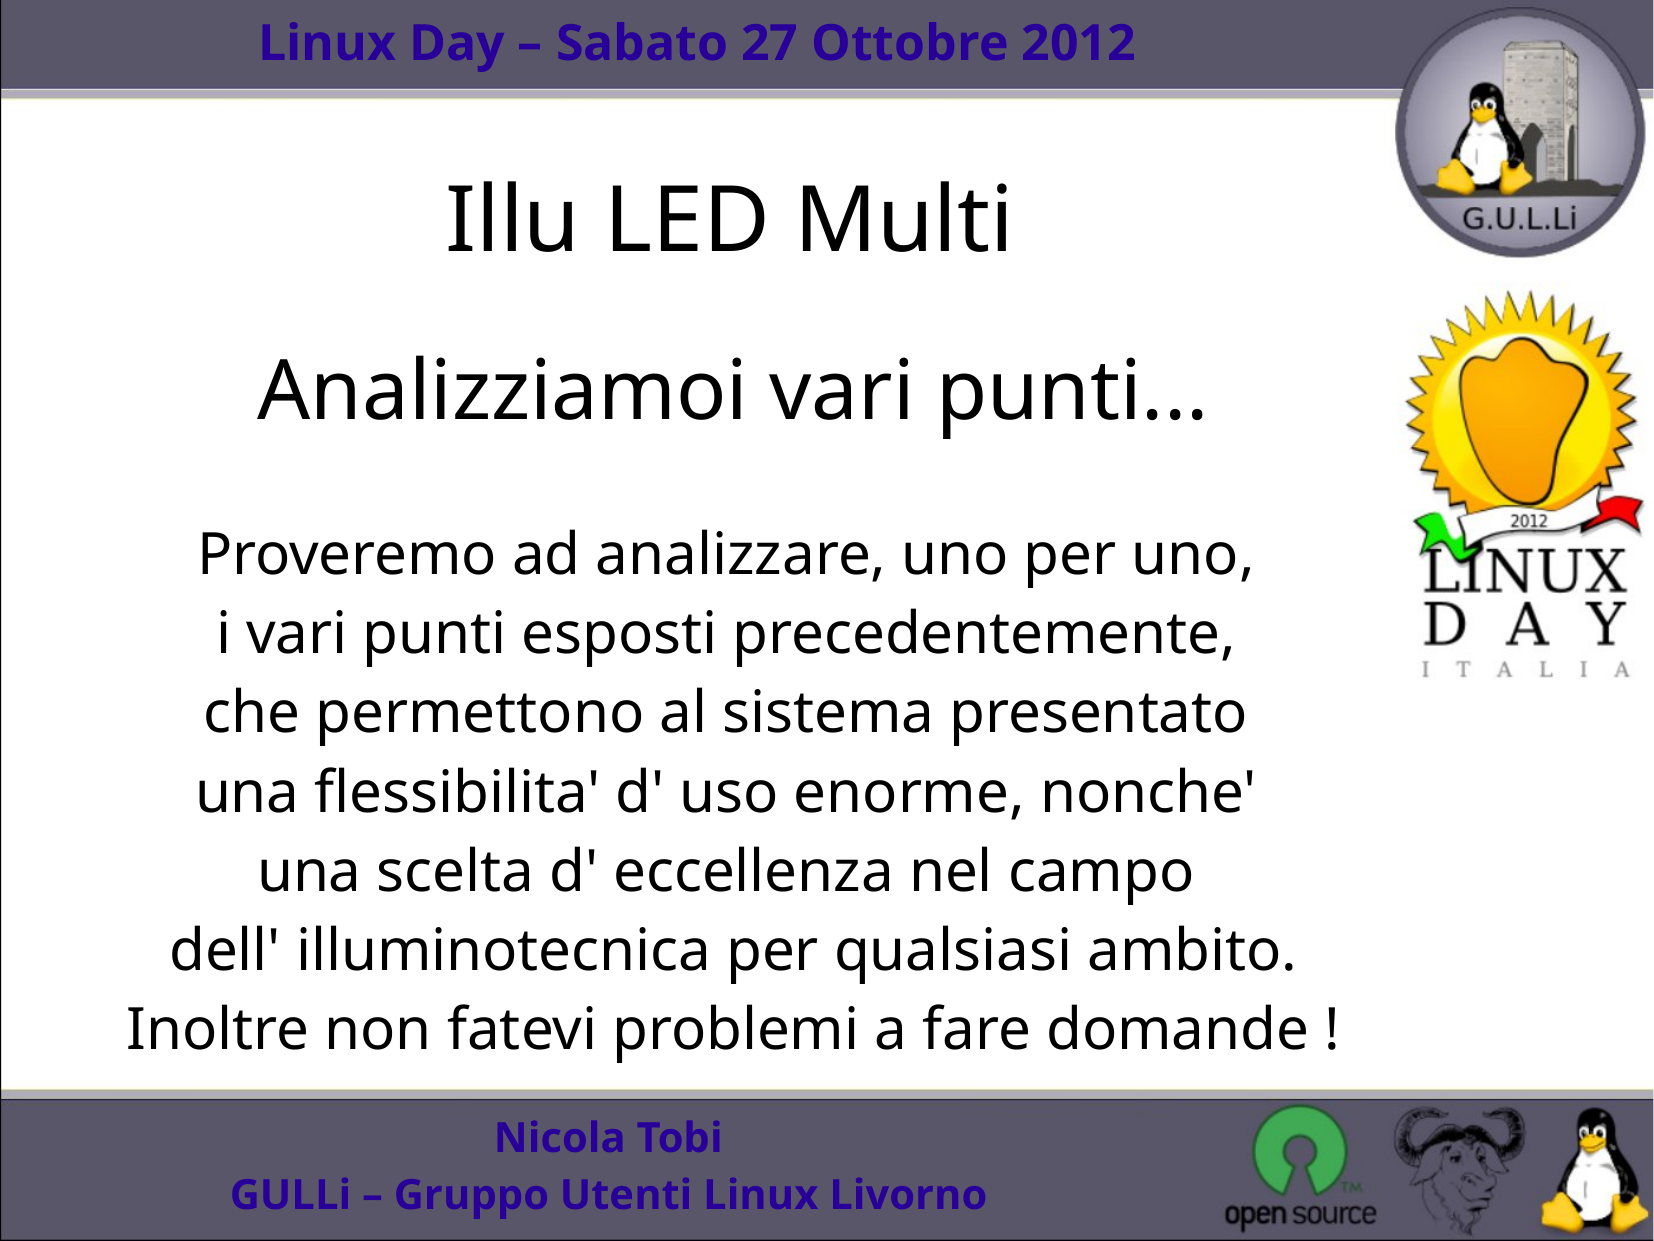

Linux Day – Sabato 27 Ottobre 2012
# Illu LED Multi
Analizziamoi vari punti...
Proveremo ad analizzare, uno per uno,
i vari punti esposti precedentemente,
che permettono al sistema presentato
una flessibilita' d' uso enorme, nonche'
una scelta d' eccellenza nel campo
dell' illuminotecnica per qualsiasi ambito.
Inoltre non fatevi problemi a fare domande !
Nicola Tobi
GULLi – Gruppo Utenti Linux Livorno